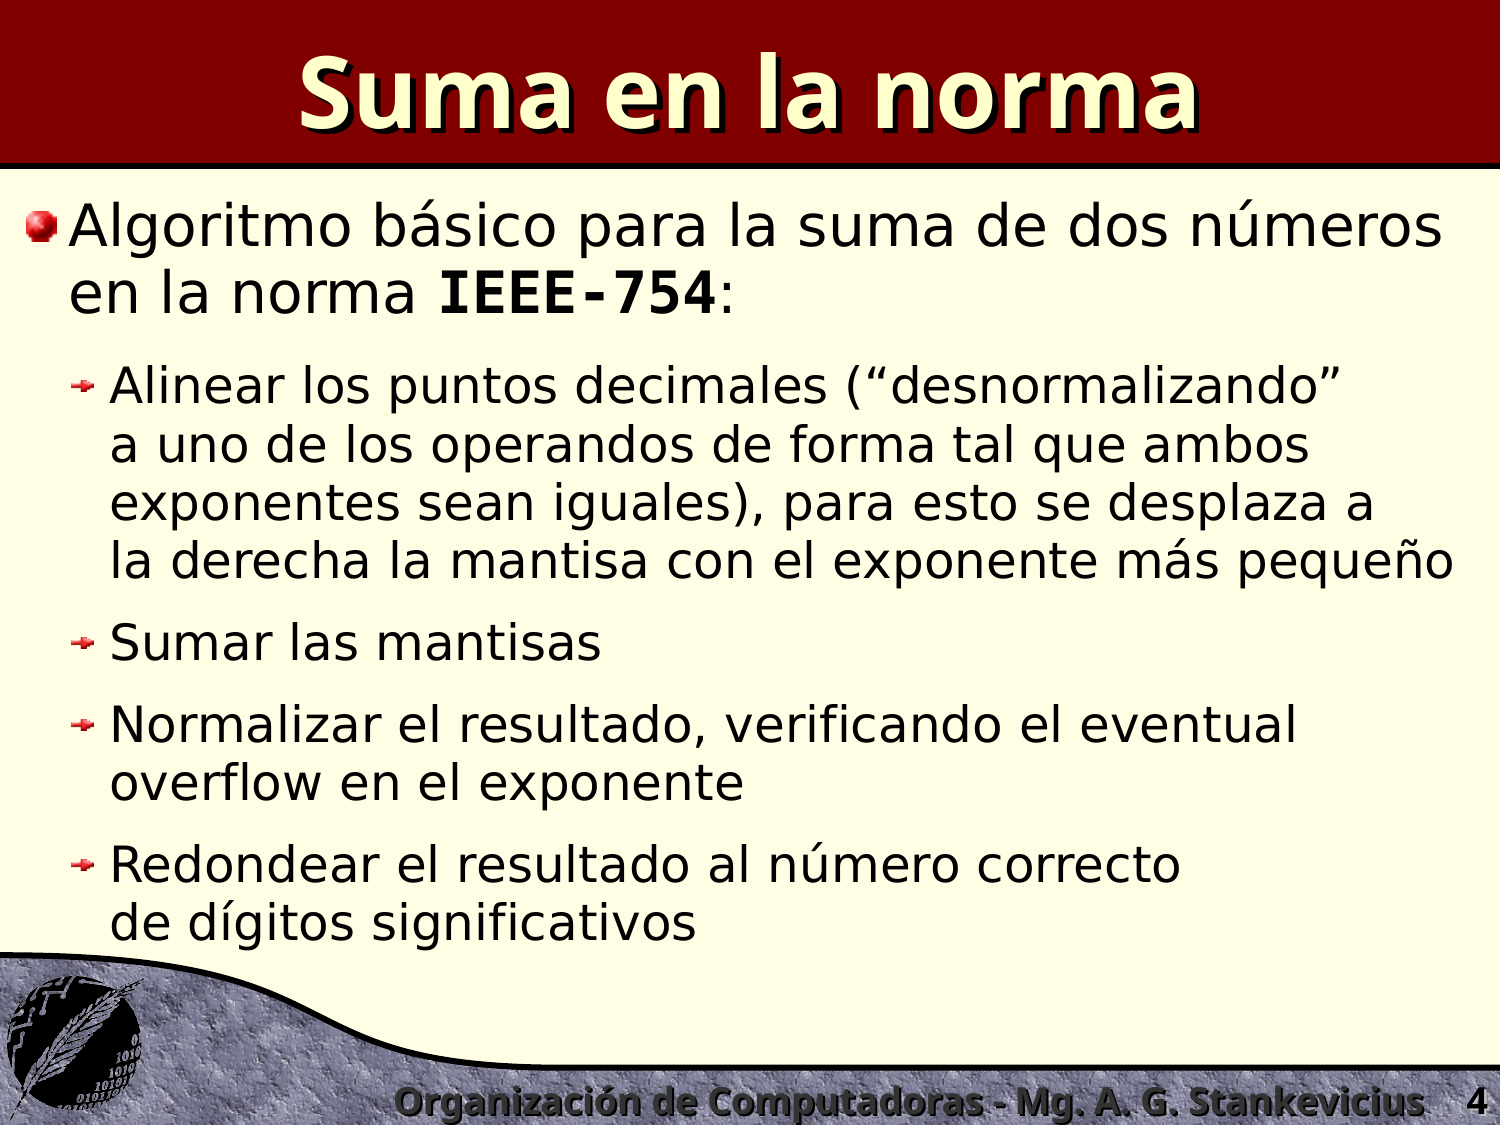

# Suma en la norma
Algoritmo básico para la suma de dos números
en la norma IEEE-754:
Alinear los puntos decimales (“desnormalizando”
a uno de los operandos de forma tal que ambos exponentes sean iguales), para esto se desplaza a
la derecha la mantisa con el exponente más pequeño
Sumar las mantisas
Normalizar el resultado, verificando el eventual overflow en el exponente
Redondear el resultado al número correcto
de dígitos significativos
4